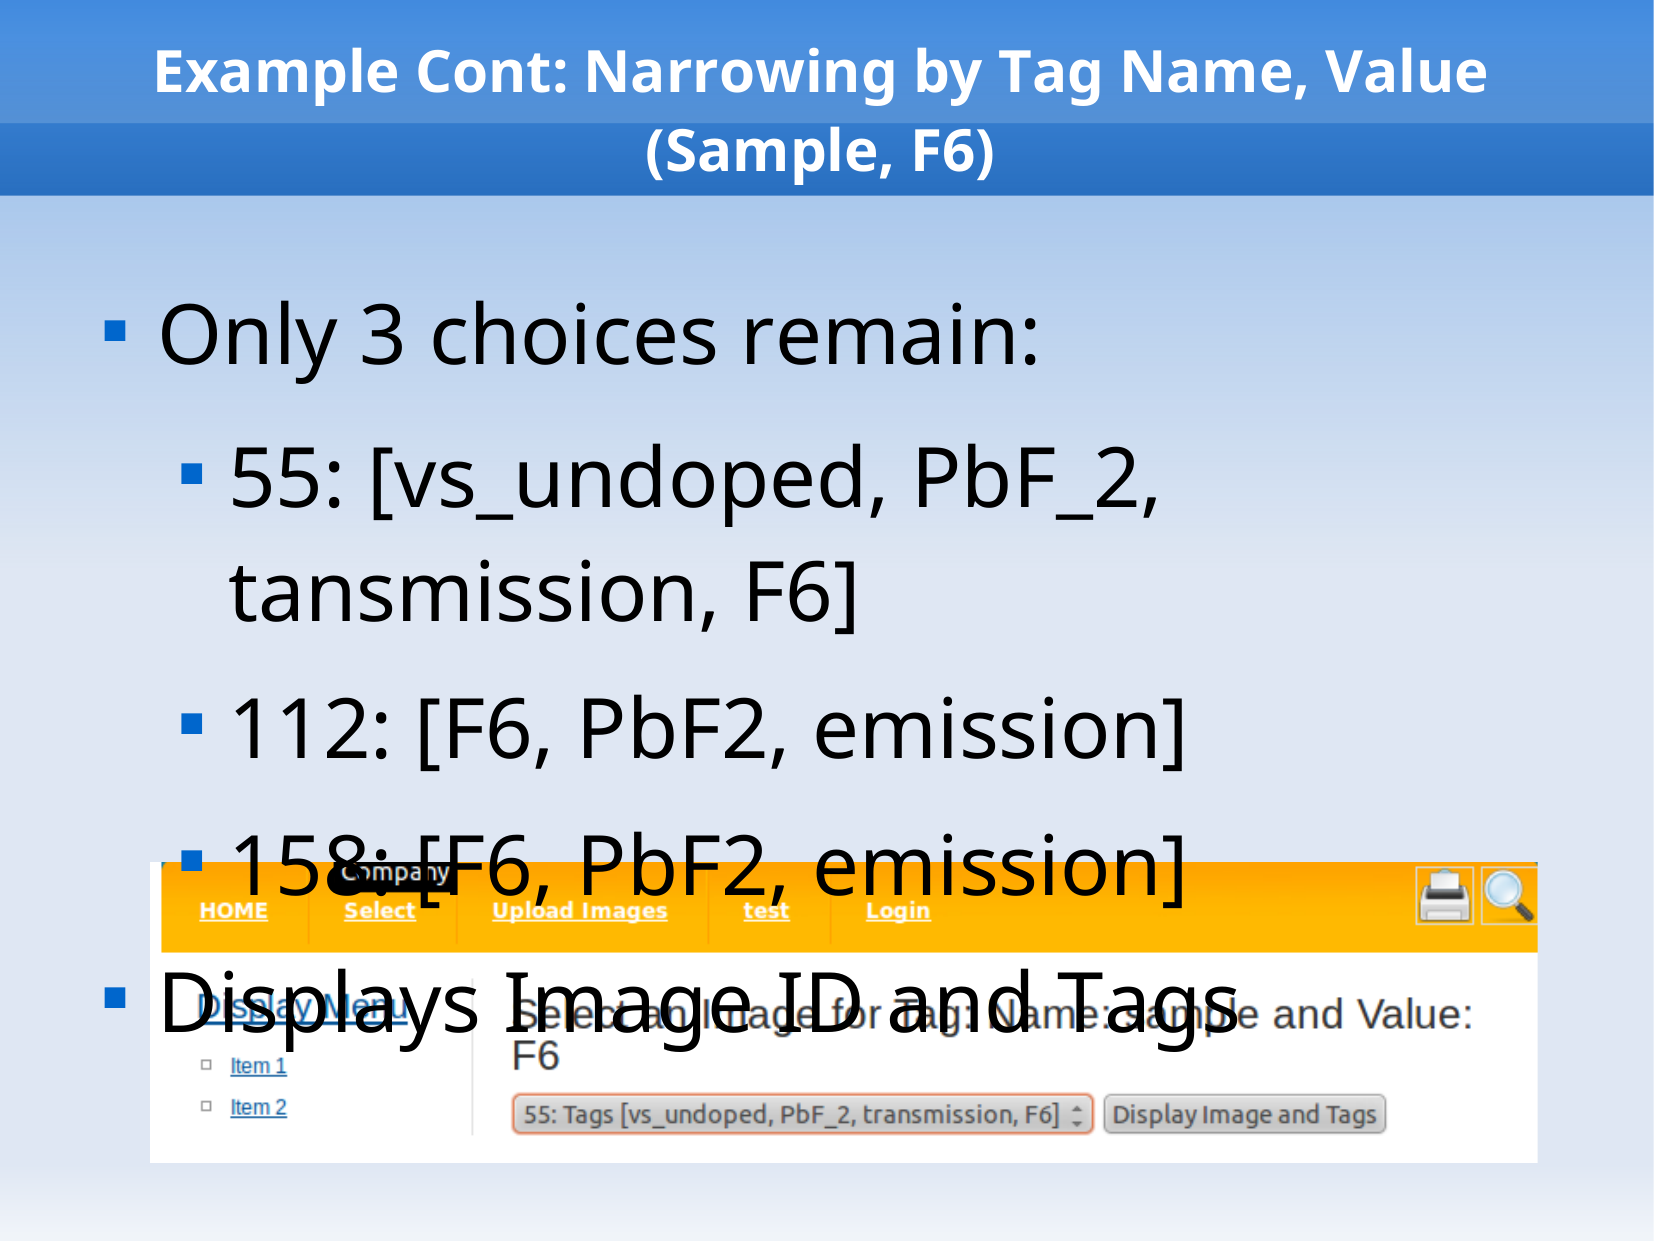

# Example Cont: Narrowing by Tag Name, Value (Sample, F6)
Only 3 choices remain:
55: [vs_undoped, PbF_2, tansmission, F6]
112: [F6, PbF2, emission]
158: [F6, PbF2, emission]
Displays Image ID and Tags